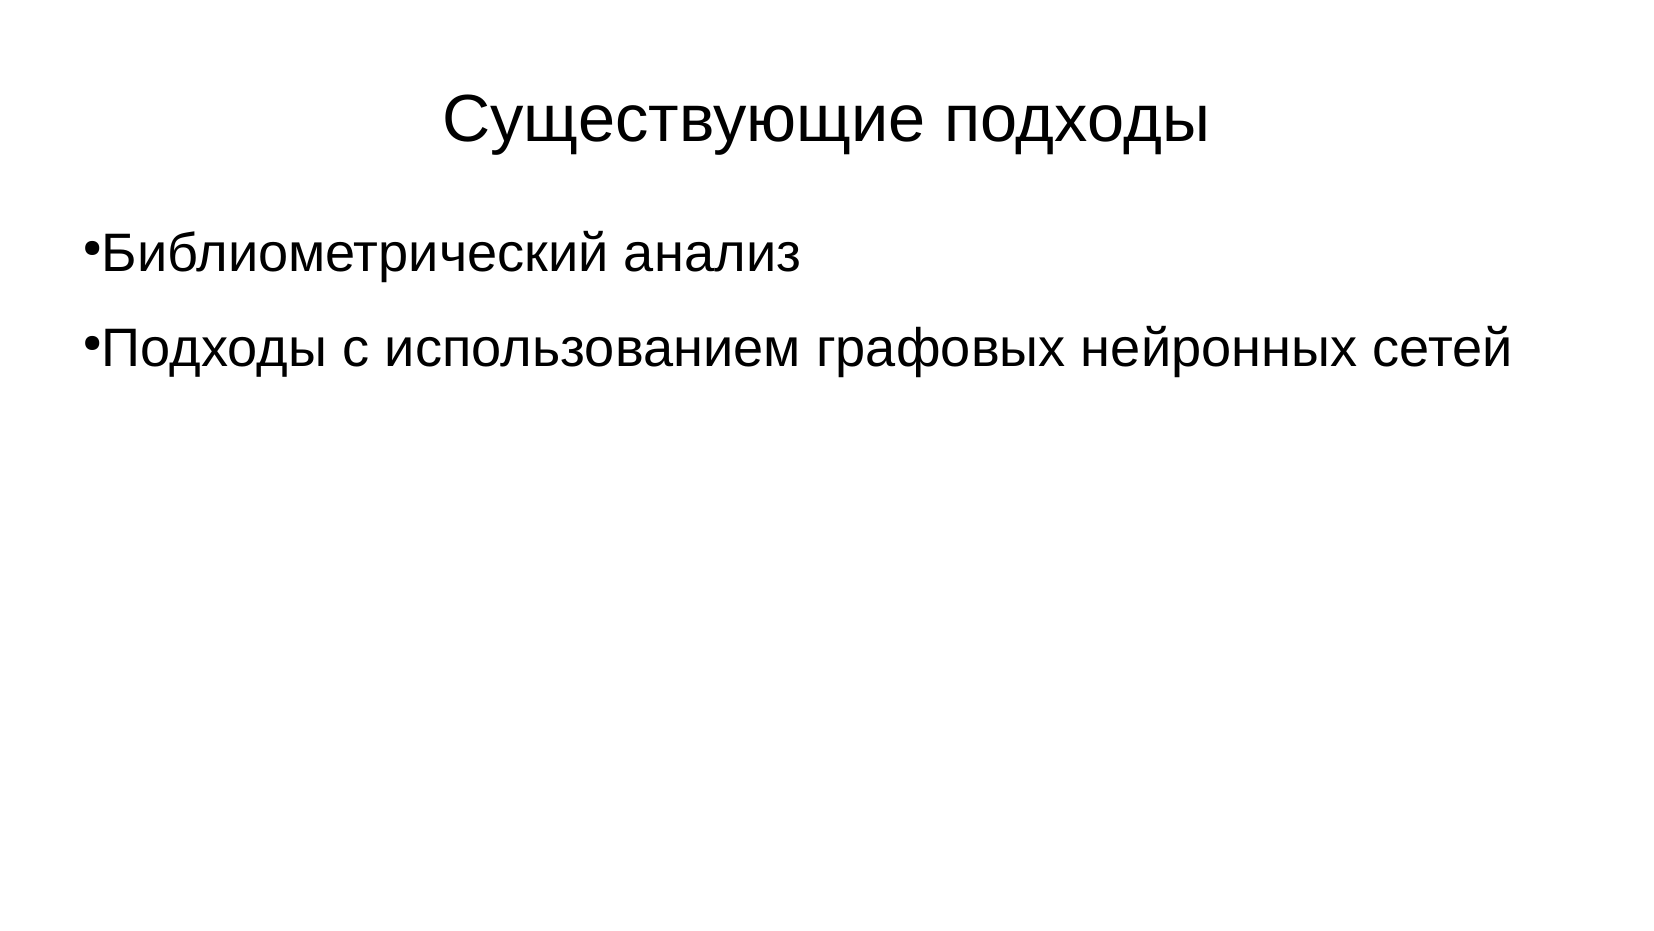

# Существующие подходы
Библиометрический анализ
Подходы с использованием графовых нейронных сетей